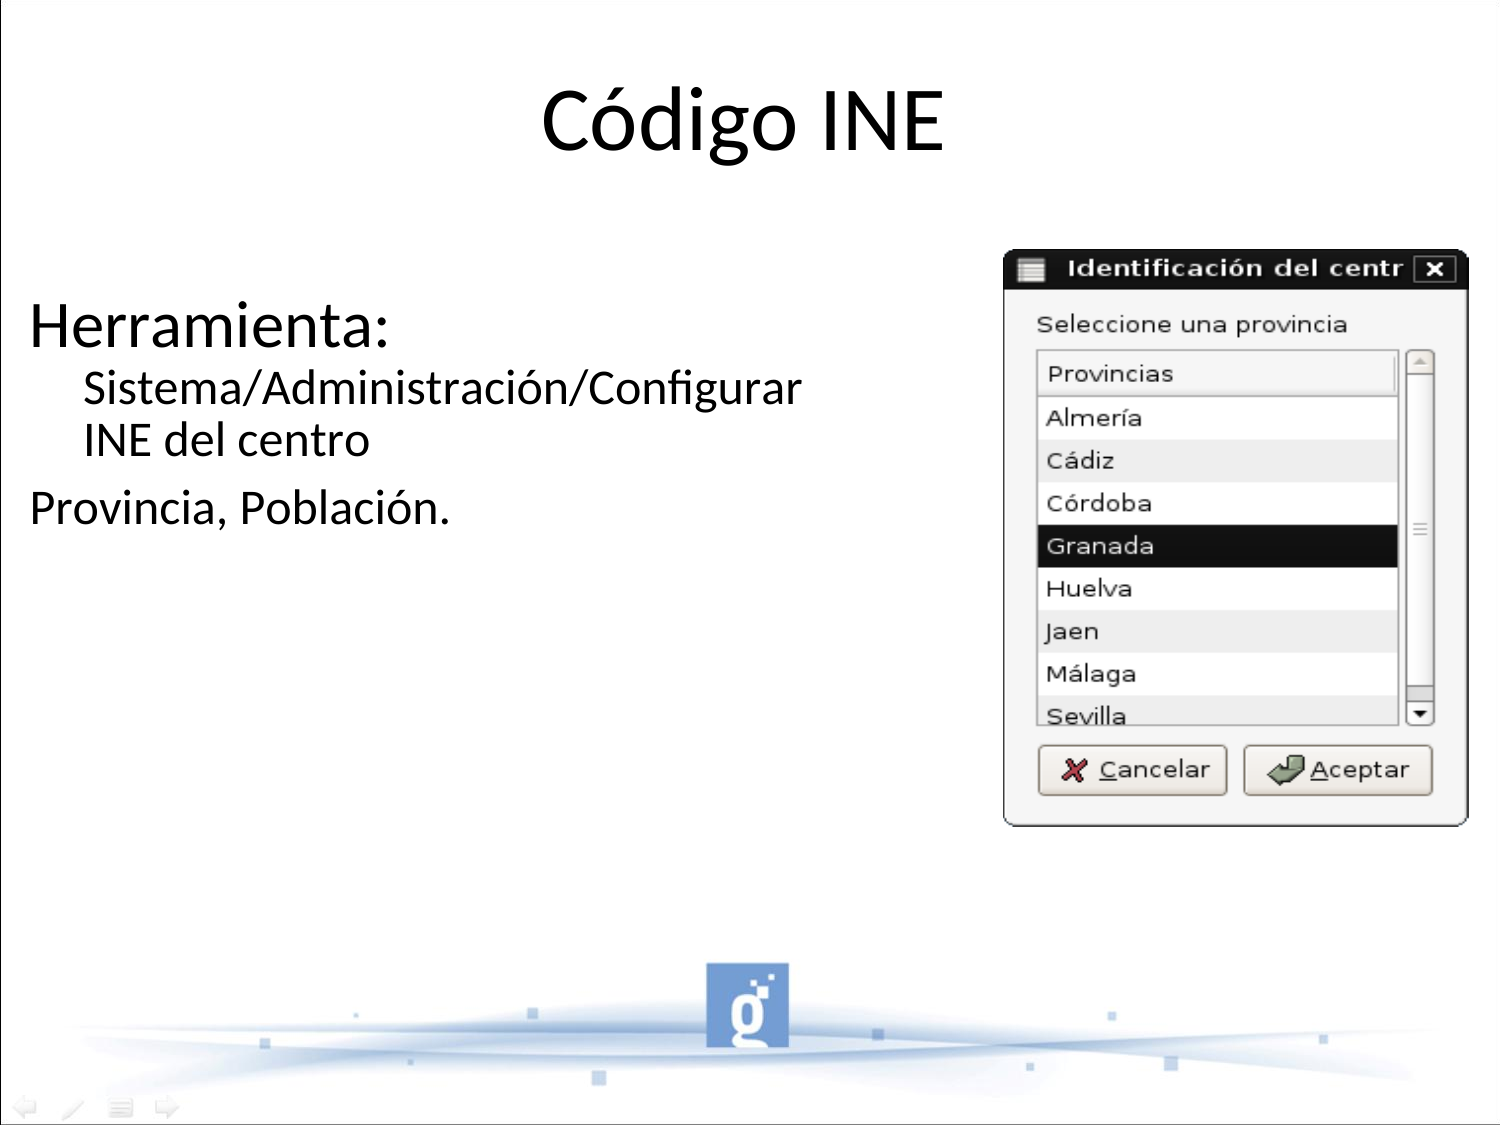

# Código INE
Herramienta:
Sistema/Administración/Configurar
INE del centro
Provincia, Población.